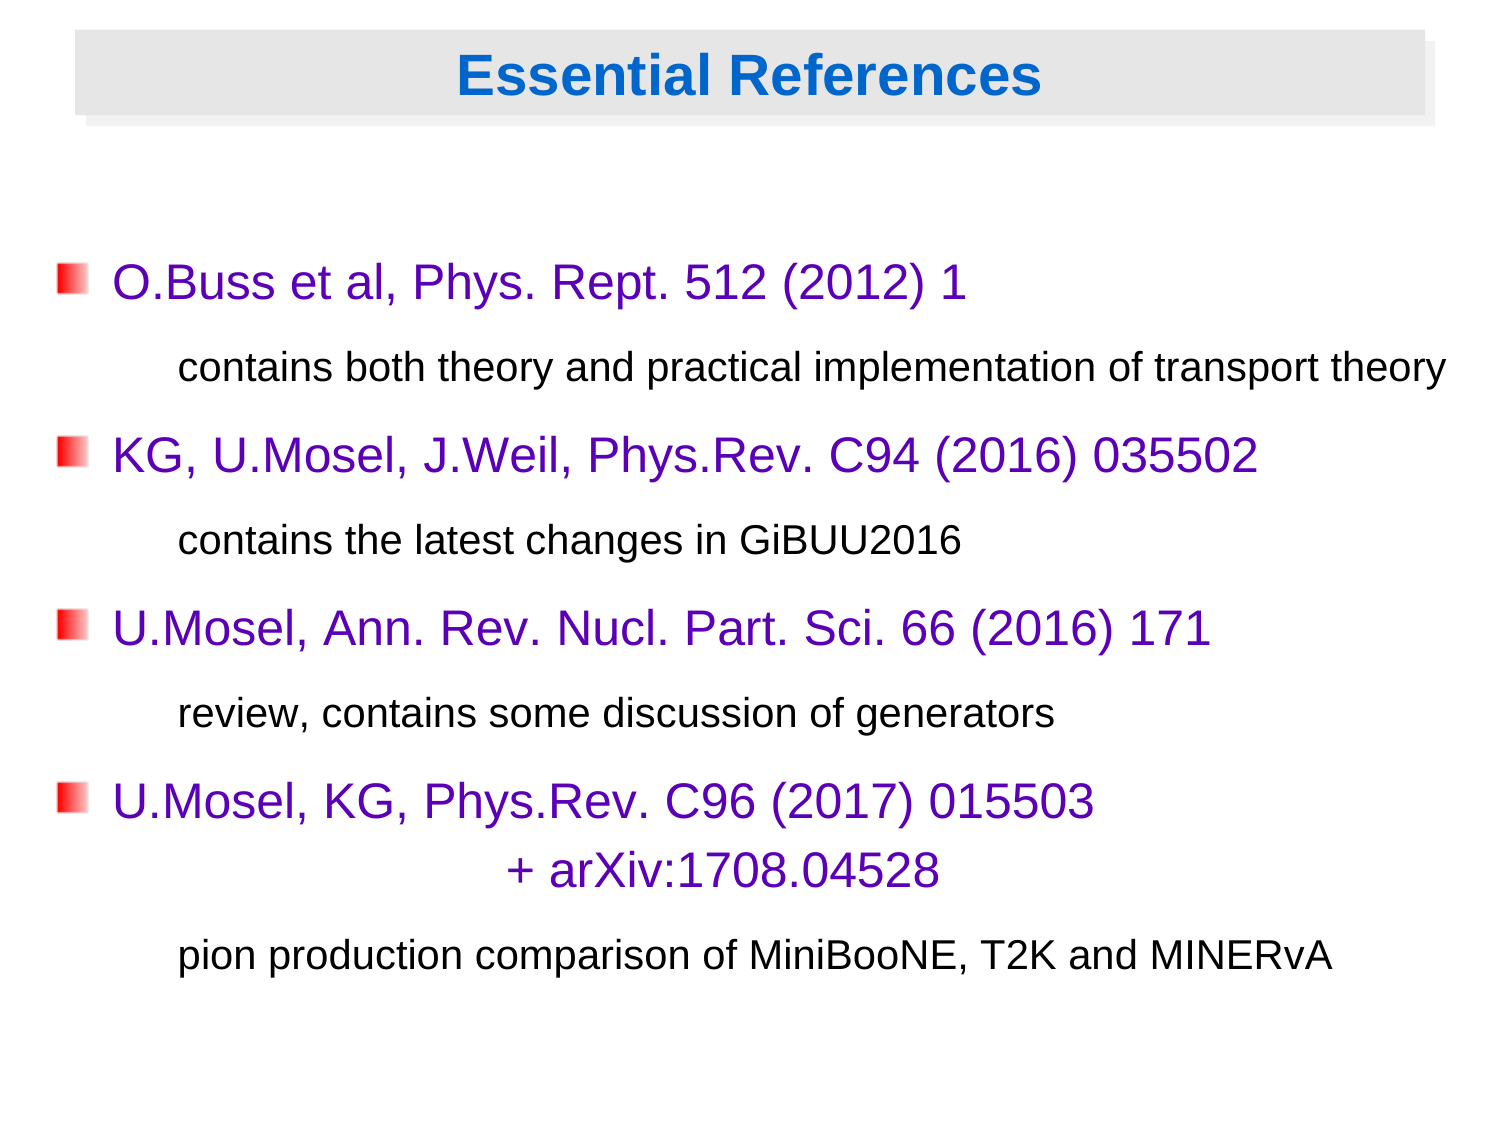

# Essential References
O.Buss et al, Phys. Rept. 512 (2012) 1
contains both theory and practical implementation of transport theory
KG, U.Mosel, J.Weil, Phys.Rev. C94 (2016) 035502
contains the latest changes in GiBUU2016
U.Mosel, Ann. Rev. Nucl. Part. Sci. 66 (2016) 171
review, contains some discussion of generators
U.Mosel, KG, Phys.Rev. C96 (2017) 015503
			+ arXiv:1708.04528
pion production comparison of MiniBooNE, T2K and MINERvA